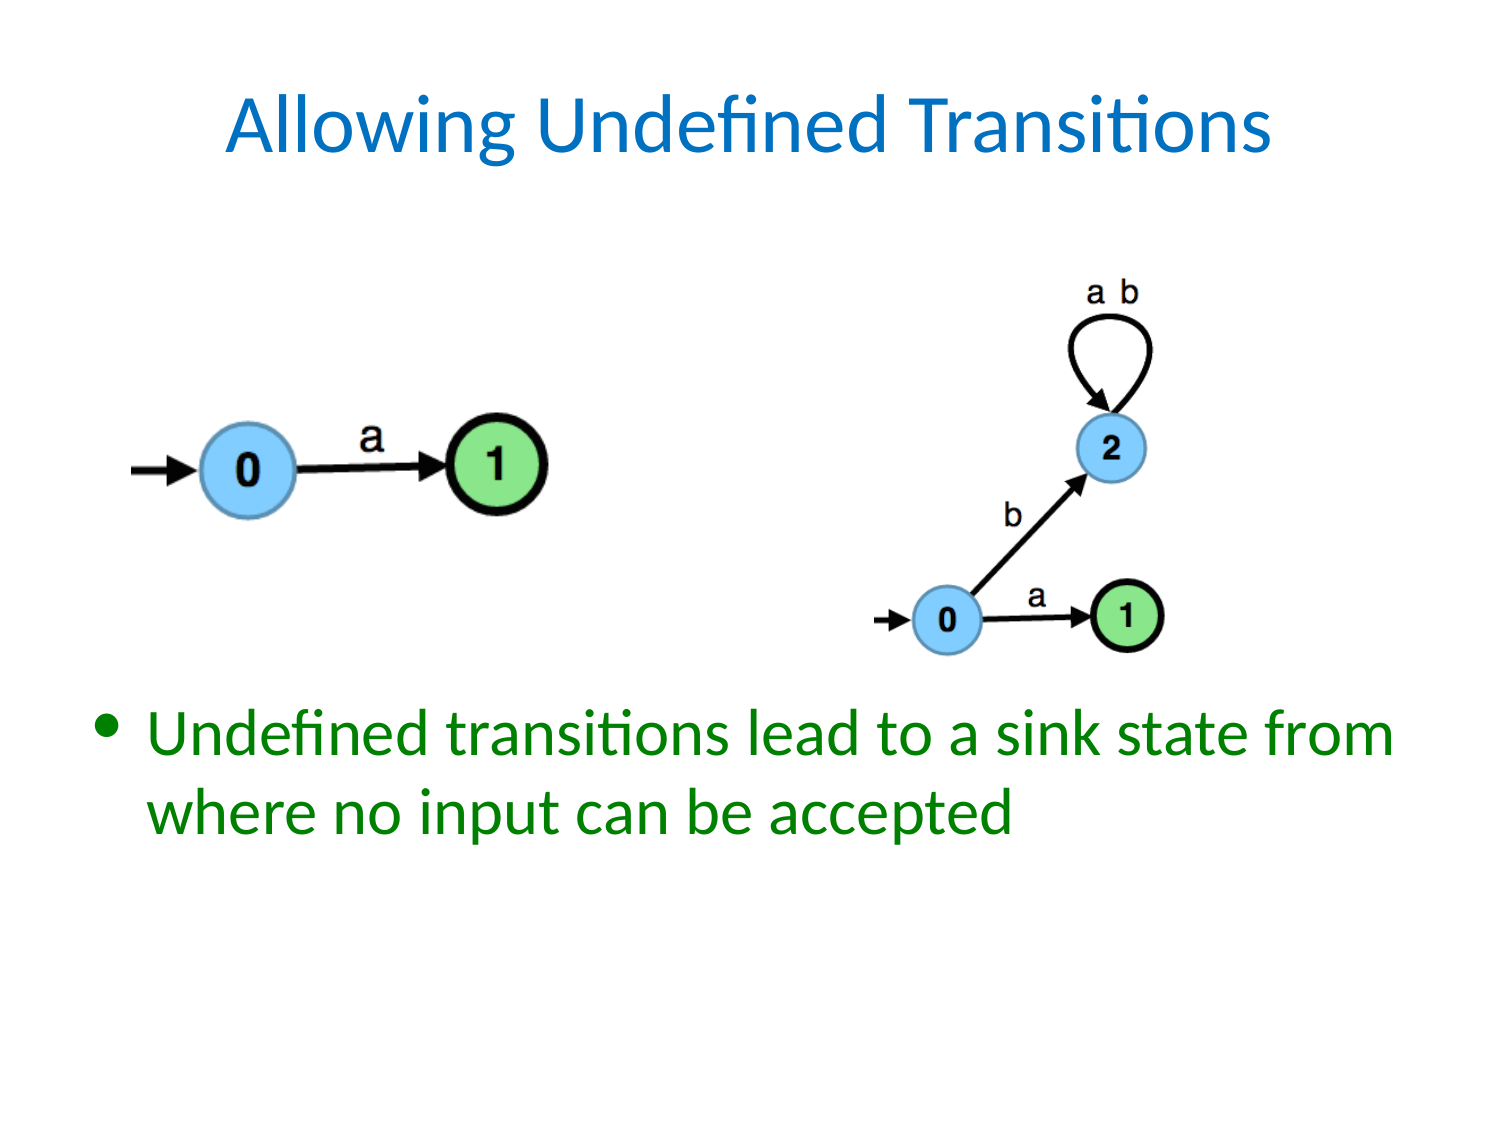

# Allowing Undefined Transitions
Undefined transitions lead to a sink state from where no input can be accepted